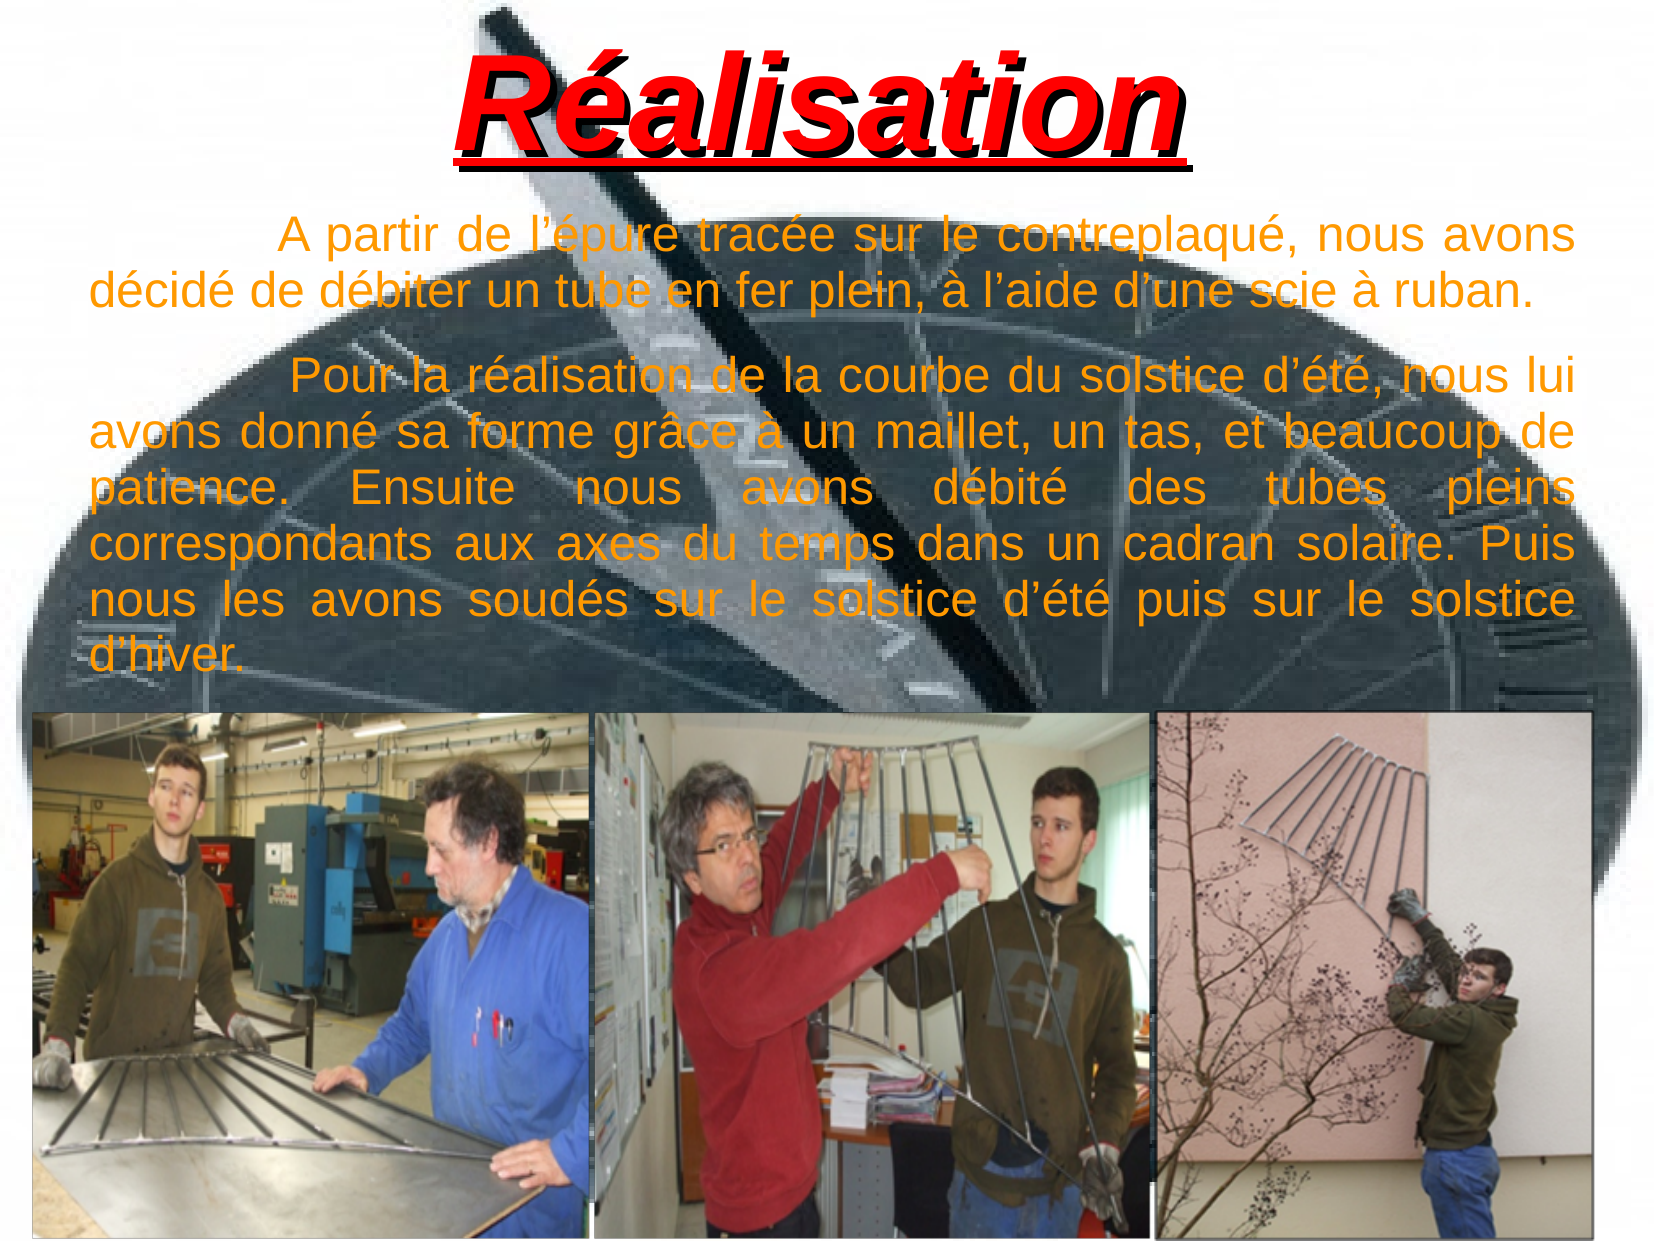

# Réalisation
 A partir de l’épure tracée sur le contreplaqué, nous avons décidé de débiter un tube en fer plein, à l’aide d’une scie à ruban.
 Pour la réalisation de la courbe du solstice d’été, nous lui avons donné sa forme grâce à un maillet, un tas, et beaucoup de patience. Ensuite nous avons débité des tubes pleins correspondants aux axes du temps dans un cadran solaire. Puis nous les avons soudés sur le solstice d’été puis sur le solstice d’hiver.